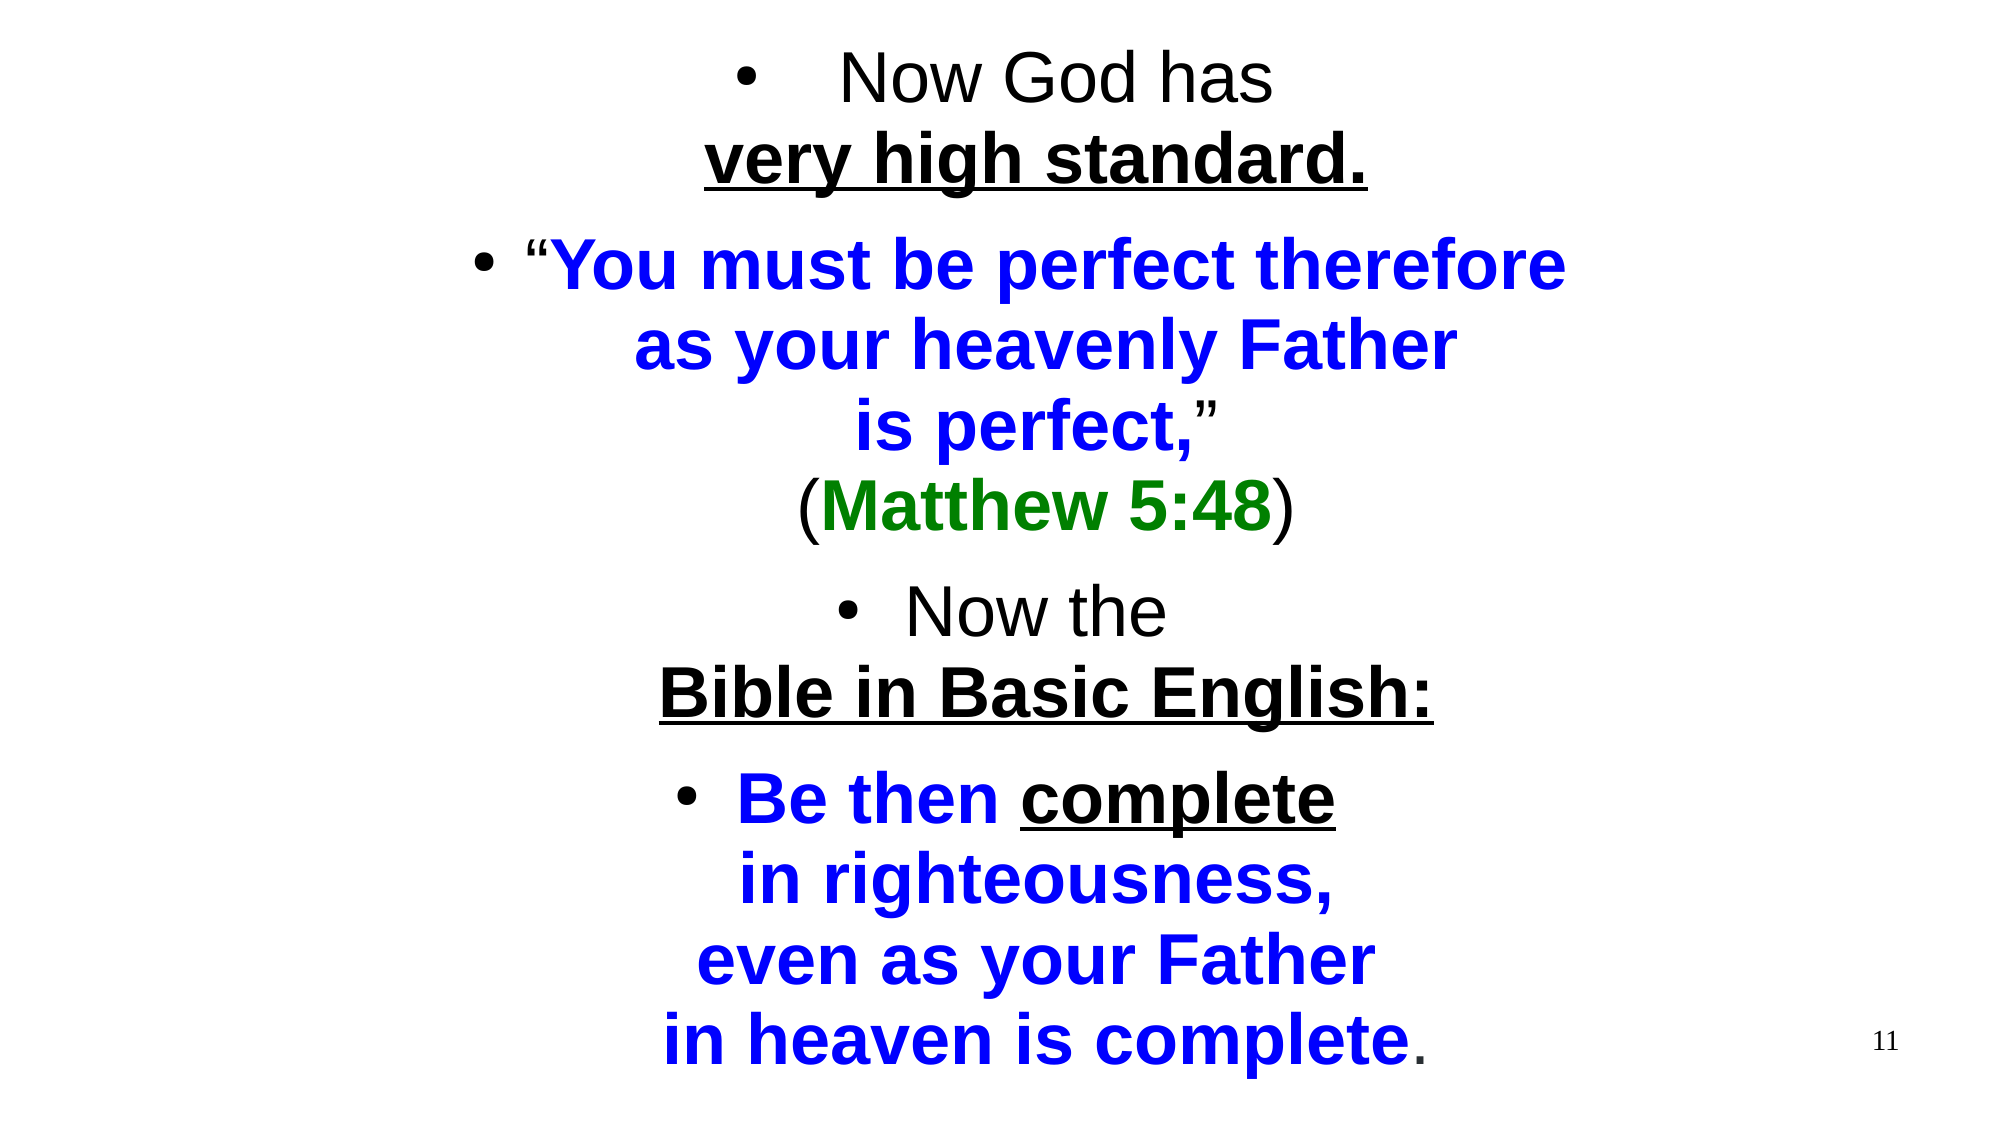

# Now God has very high standard.
“You must be perfect therefore
 as your heavenly Father
is perfect,”
(Matthew 5:48)
Now the
Bible in Basic English:
Be then complete
in righteousness,
even as your Father
in heaven is complete.
11